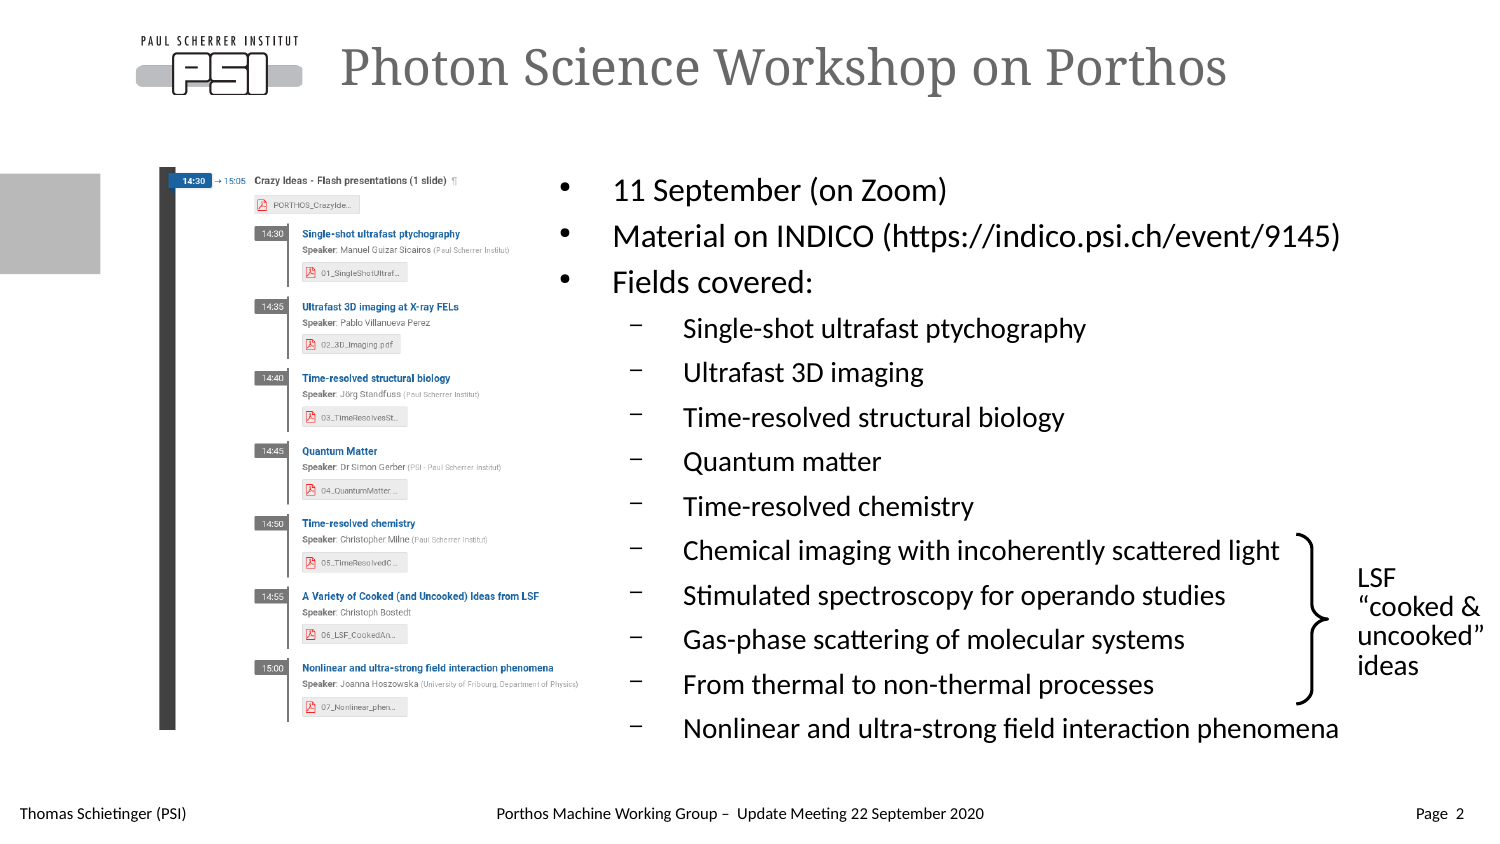

# Photon Science Workshop on Porthos
11 September (on Zoom)
Material on INDICO (https://indico.psi.ch/event/9145)
Fields covered:
Single-shot ultrafast ptychography
Ultrafast 3D imaging
Time-resolved structural biology
Quantum matter
Time-resolved chemistry
Chemical imaging with incoherently scattered light
Stimulated spectroscopy for operando studies
Gas-phase scattering of molecular systems
From thermal to non-thermal processes
Nonlinear and ultra-strong field interaction phenomena
LSF
“cooked &
uncooked”
ideas